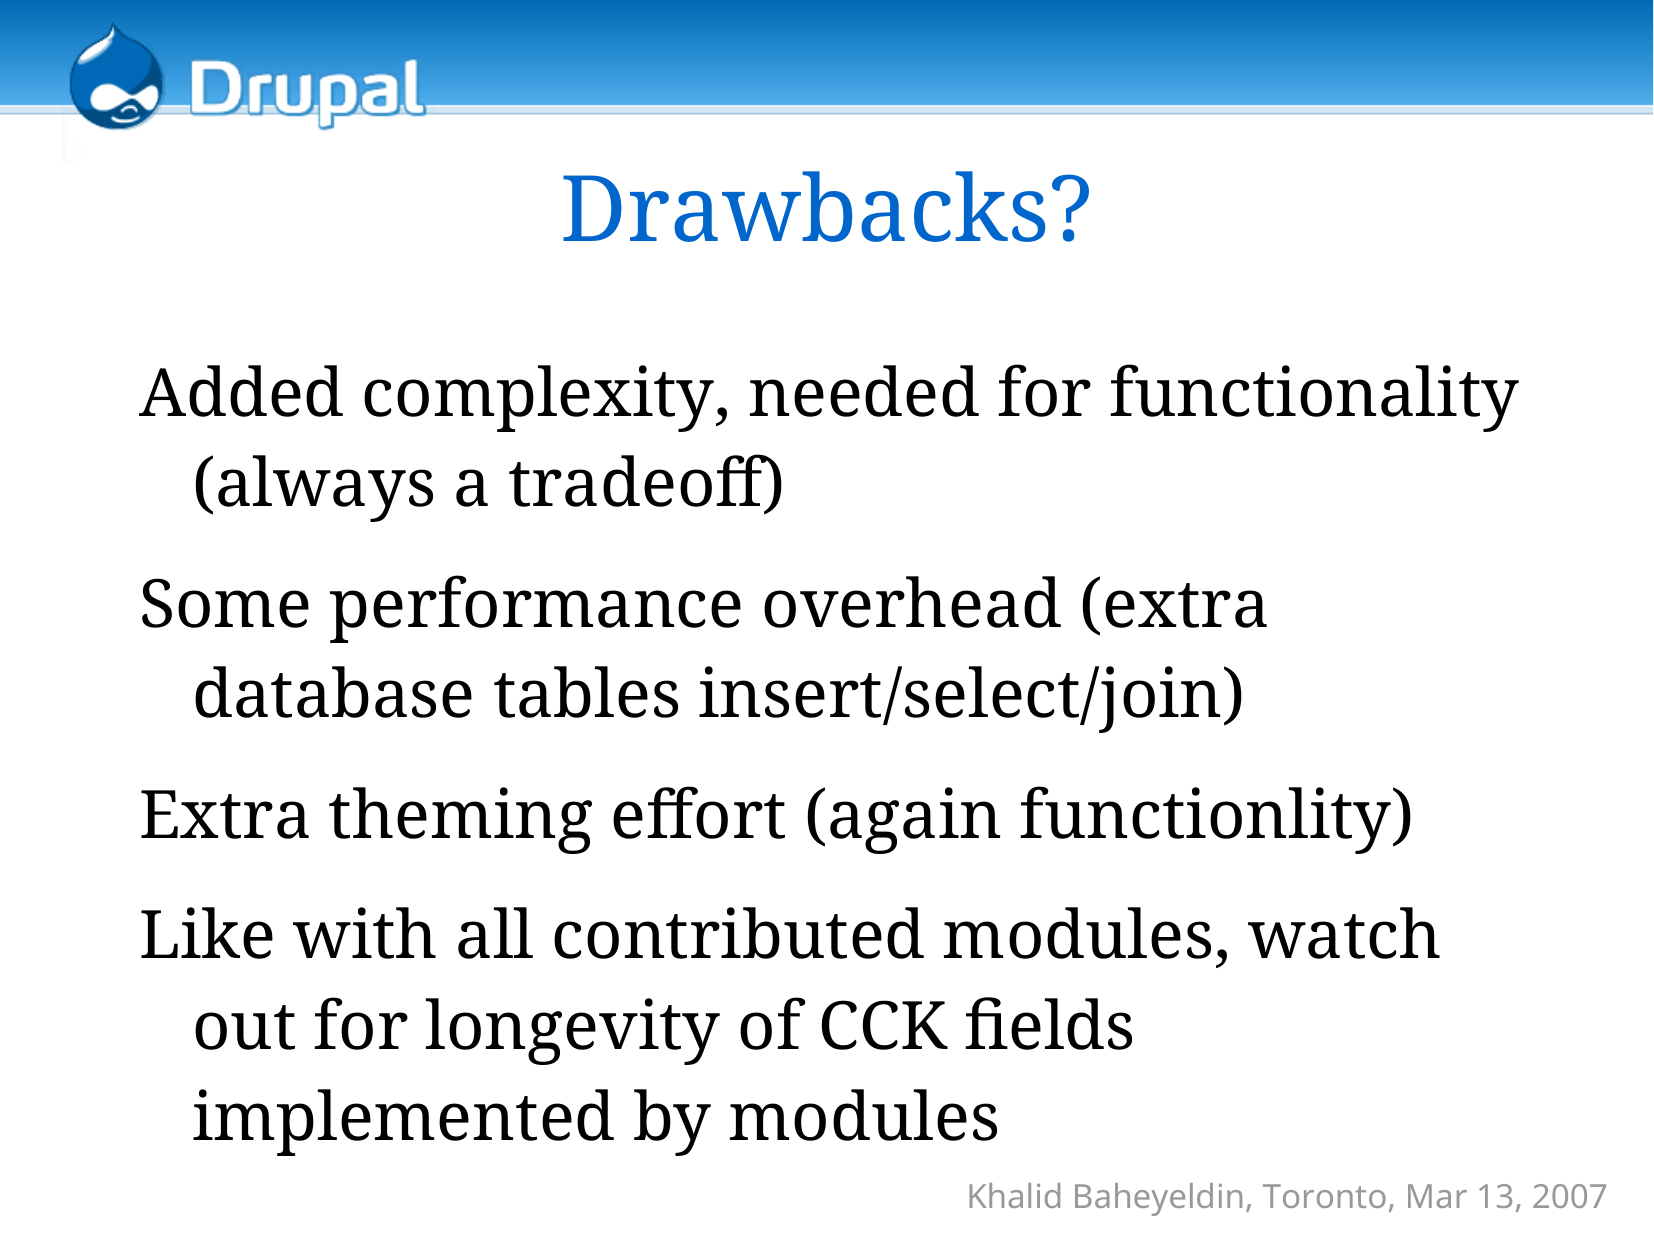

# Drawbacks?
Added complexity, needed for functionality (always a tradeoff)
Some performance overhead (extra database tables insert/select/join)
Extra theming effort (again functionlity)
Like with all contributed modules, watch out for longevity of CCK fields implemented by modules